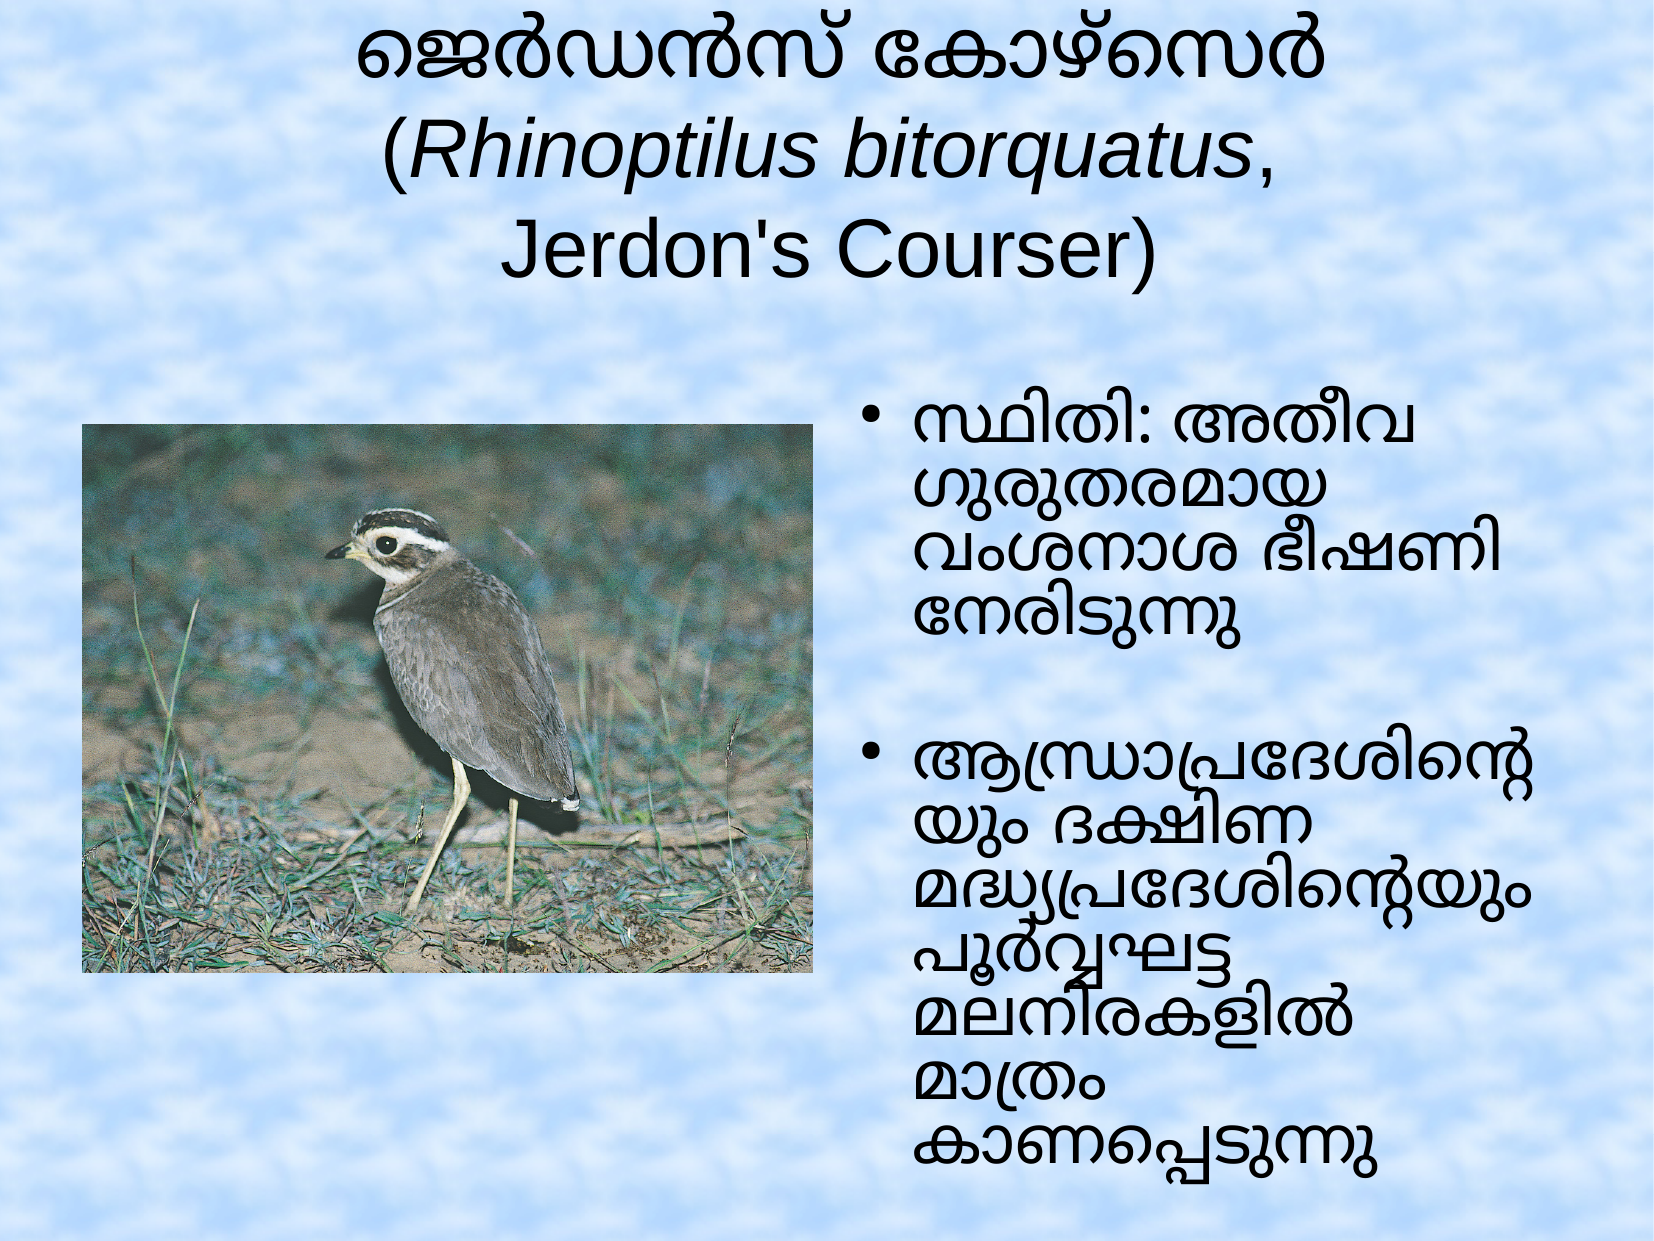

# ജെര്‍ഡന്‍സ് കോഴ്സെര്‍ (Rhinoptilus bitorquatus, Jerdon's Courser)
സ്ഥിതി: അതീവ ഗുരുതരമായ വംശനാശ ഭീഷണി നേരിടുന്നു
ആന്ധ്രാപ്രദേശിന്റെയും ദക്ഷിണ മദ്ധ്യപ്രദേശിന്റെയും പൂര്‍വ്വഘട്ട മലനിരകളില്‍ മാത്രം കാണപ്പെടുന്നു